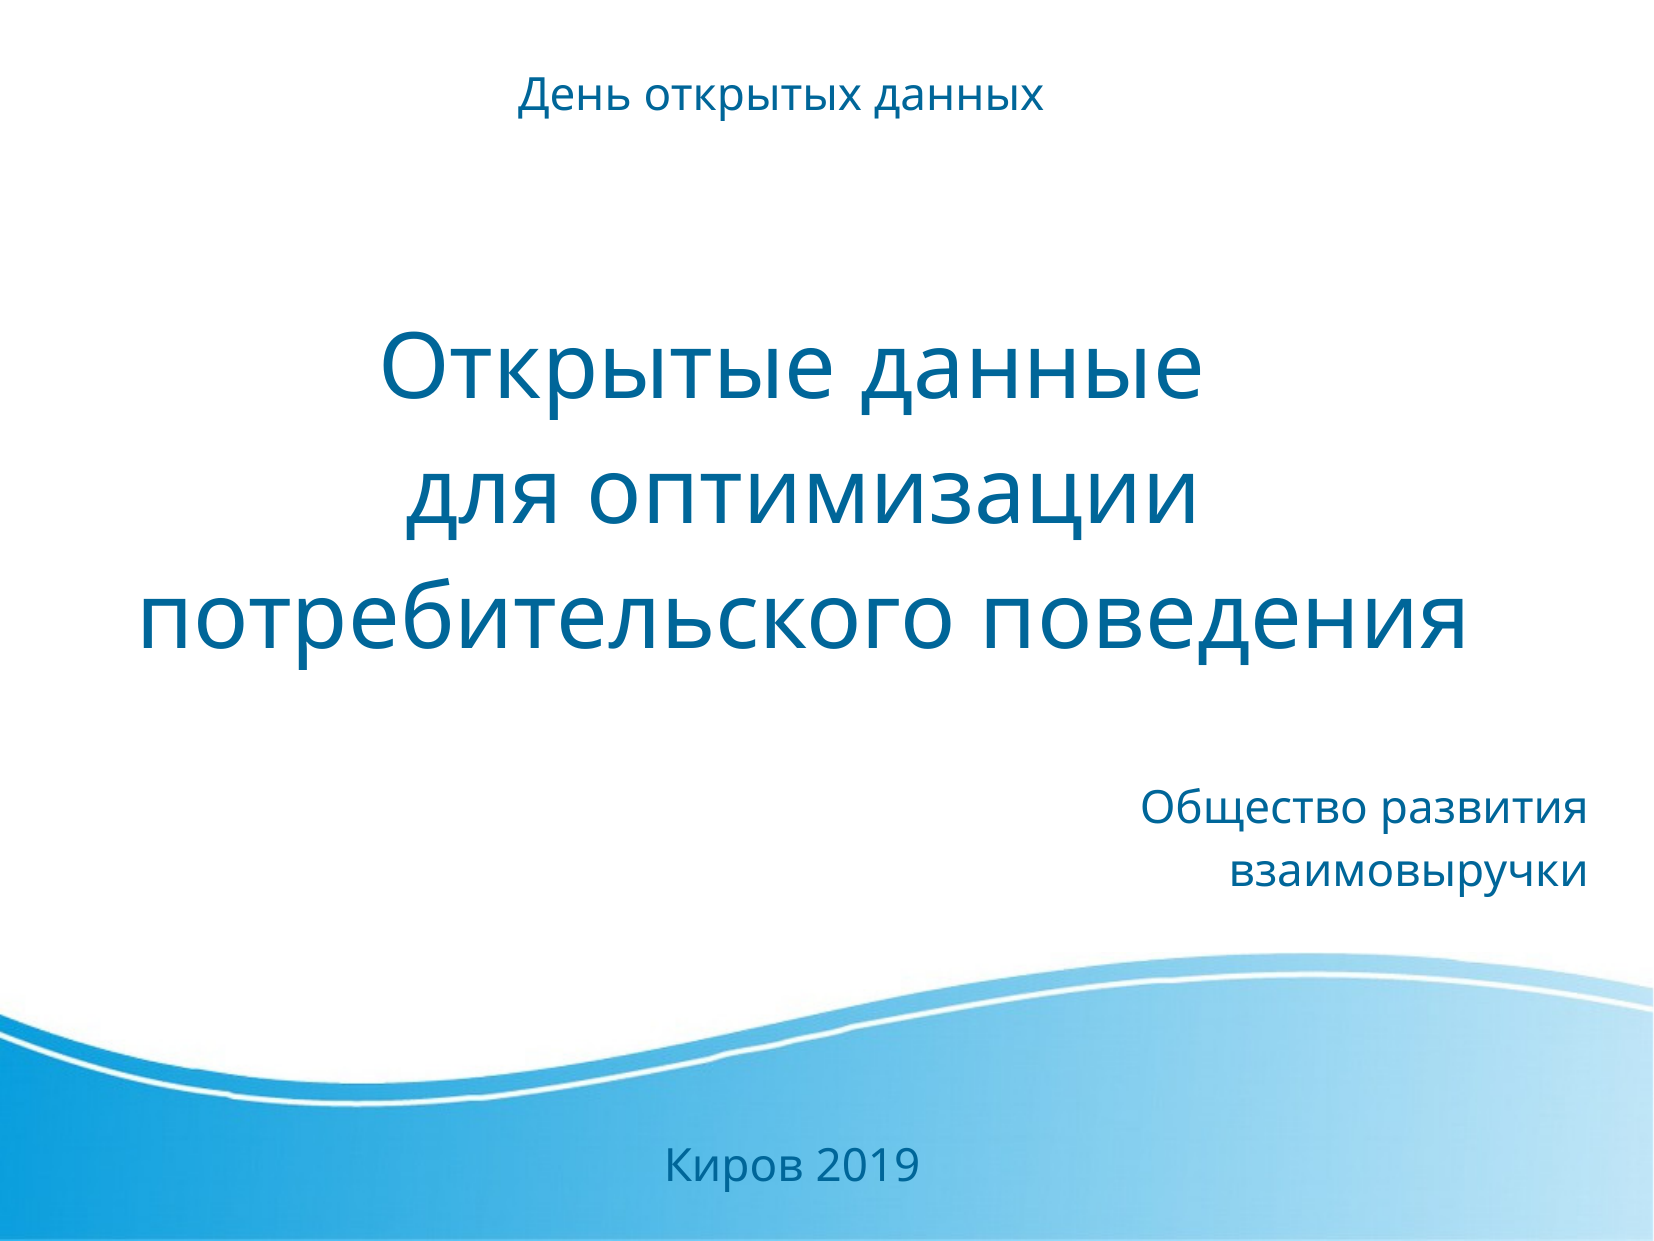

День открытых данных
# Открытые данные для оптимизации потребительского поведения
Общество развития
взаимовыручки
Киров 2019